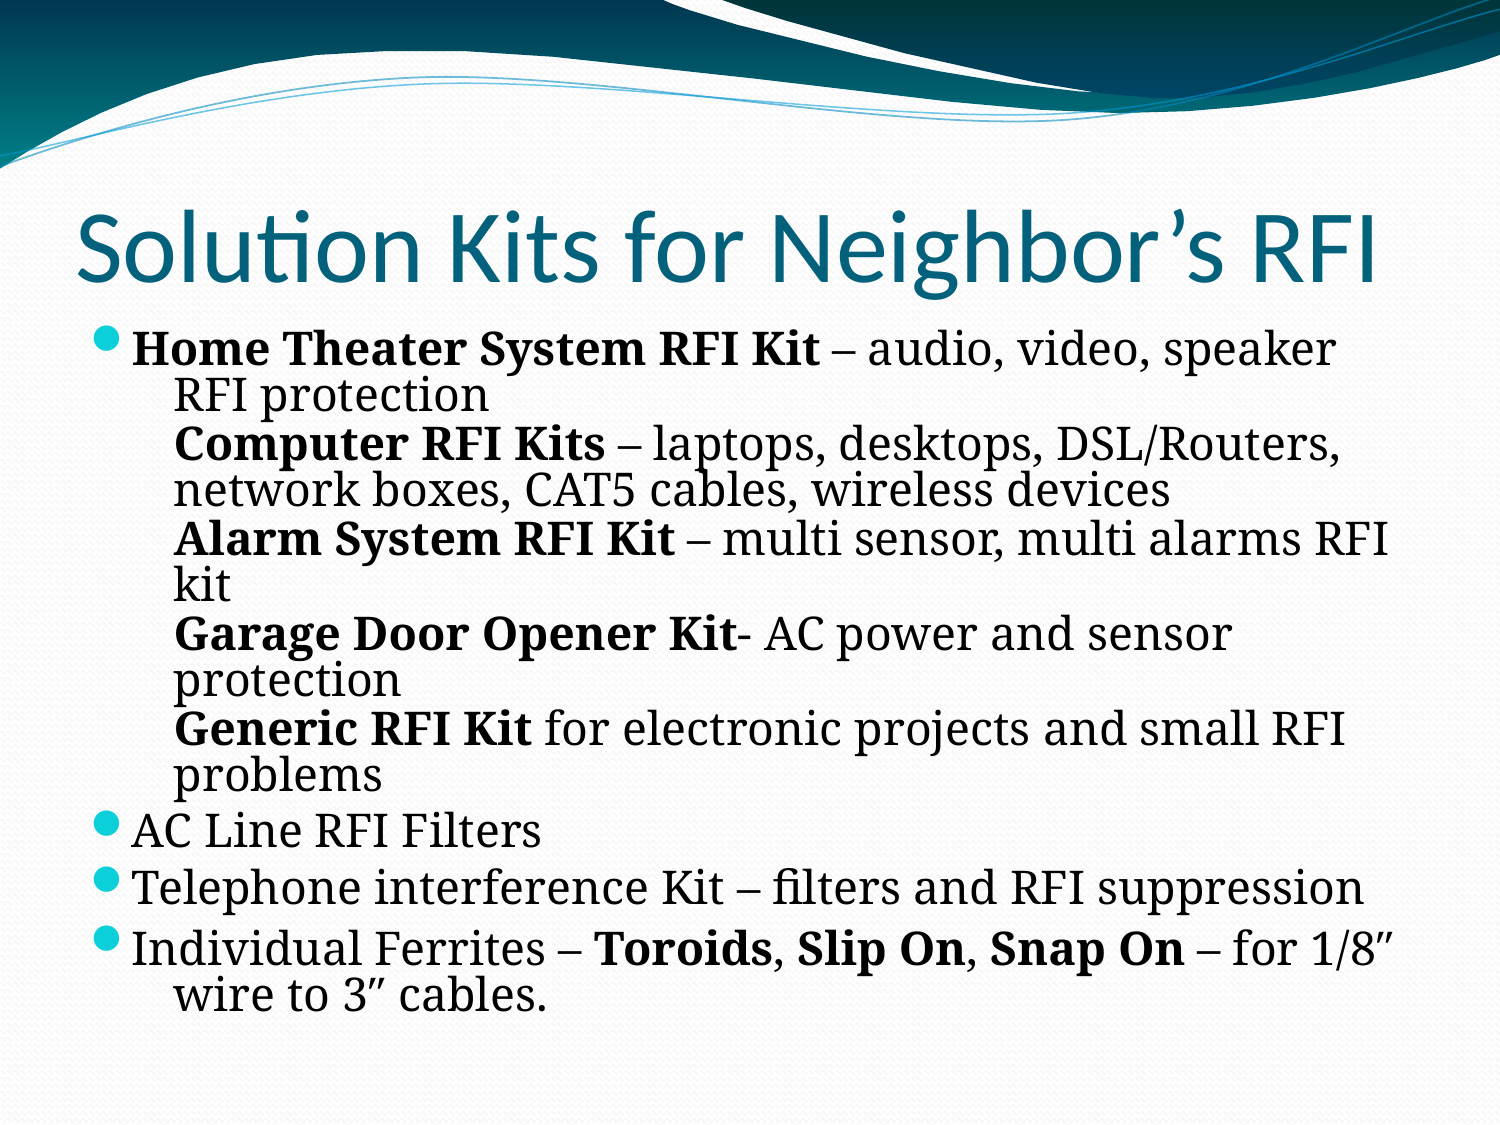

# Solution Kits for Neighbor’s RFI
Home Theater System RFI Kit – audio, video, speaker RFI protection
Computer RFI Kits – laptops, desktops, DSL/Routers, network boxes, CAT5 cables, wireless devices
Alarm System RFI Kit – multi sensor, multi alarms RFI kit
Garage Door Opener Kit- AC power and sensor protection
Generic RFI Kit for electronic projects and small RFI problems
AC Line RFI Filters
Telephone interference Kit – filters and RFI suppression
Individual Ferrites – Toroids, Slip On, Snap On – for 1/8″ wire to 3″ cables.